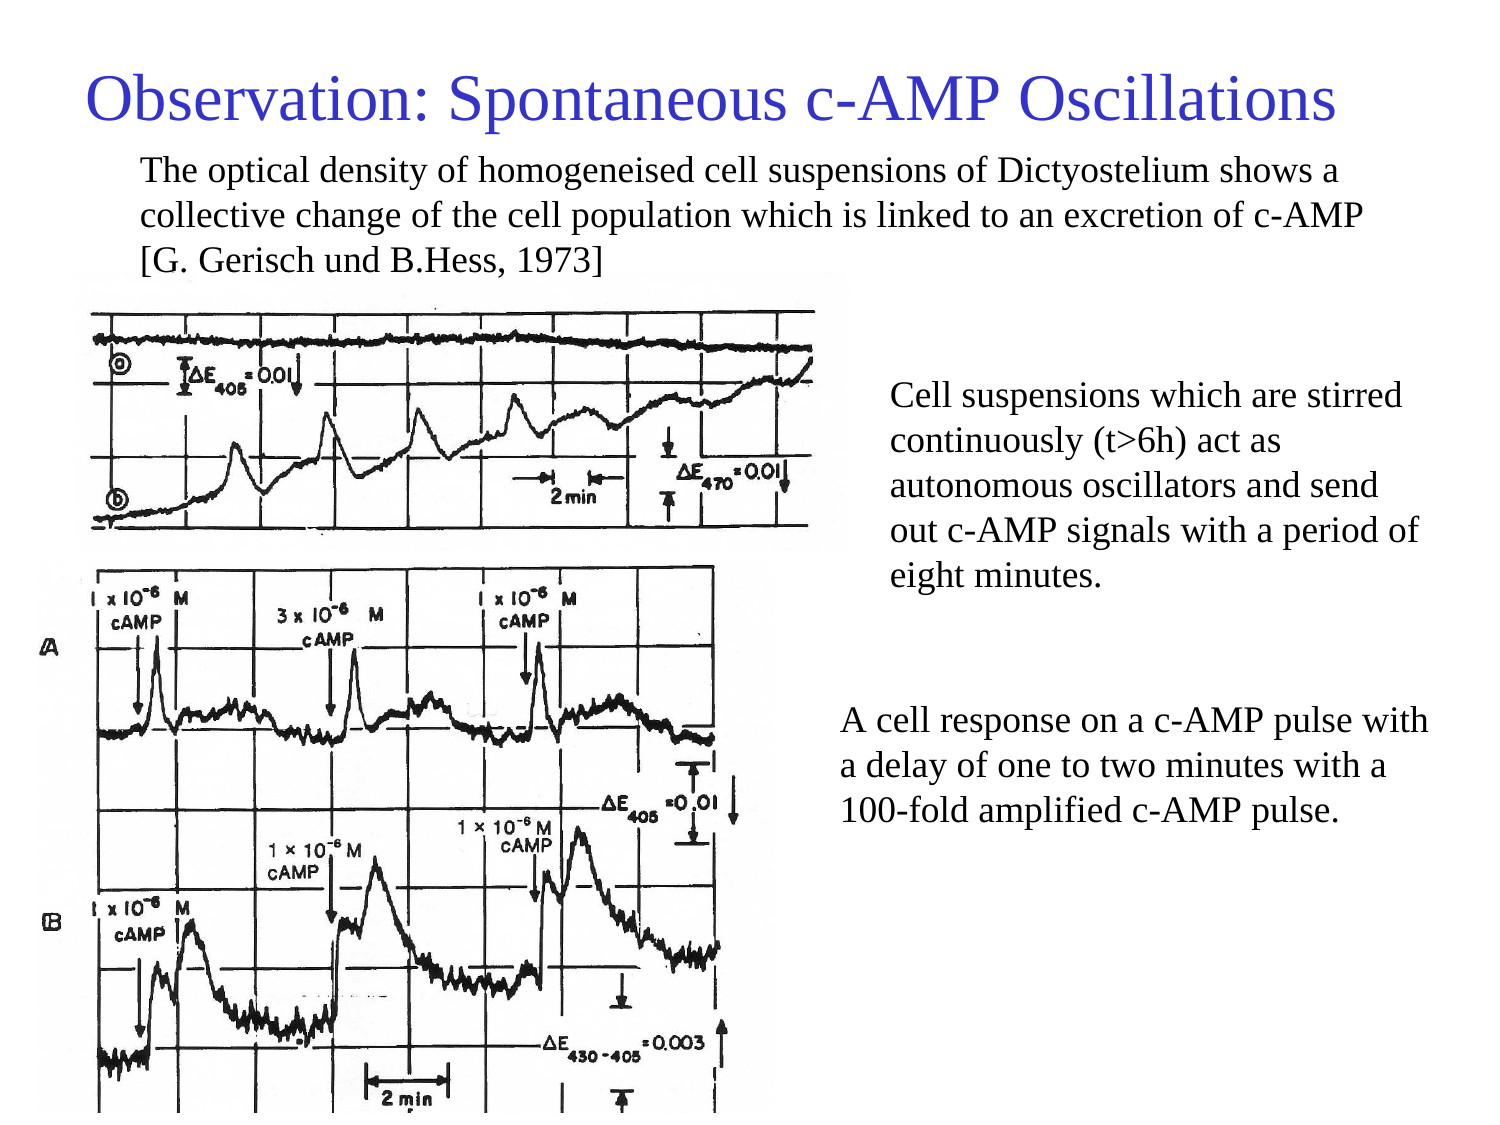

# Observation: Spontaneous c-AMP Oscillations
The optical density of homogeneised cell suspensions of Dictyostelium shows a collective change of the cell population which is linked to an excretion of c-AMP [G. Gerisch und B.Hess, 1973]
Cell suspensions which are stirred continuously (t>6h) act as autonomous oscillators and send out c-AMP signals with a period of eight minutes.
A cell response on a c-AMP pulse with a delay of one to two minutes with a 100-fold amplified c-AMP pulse.